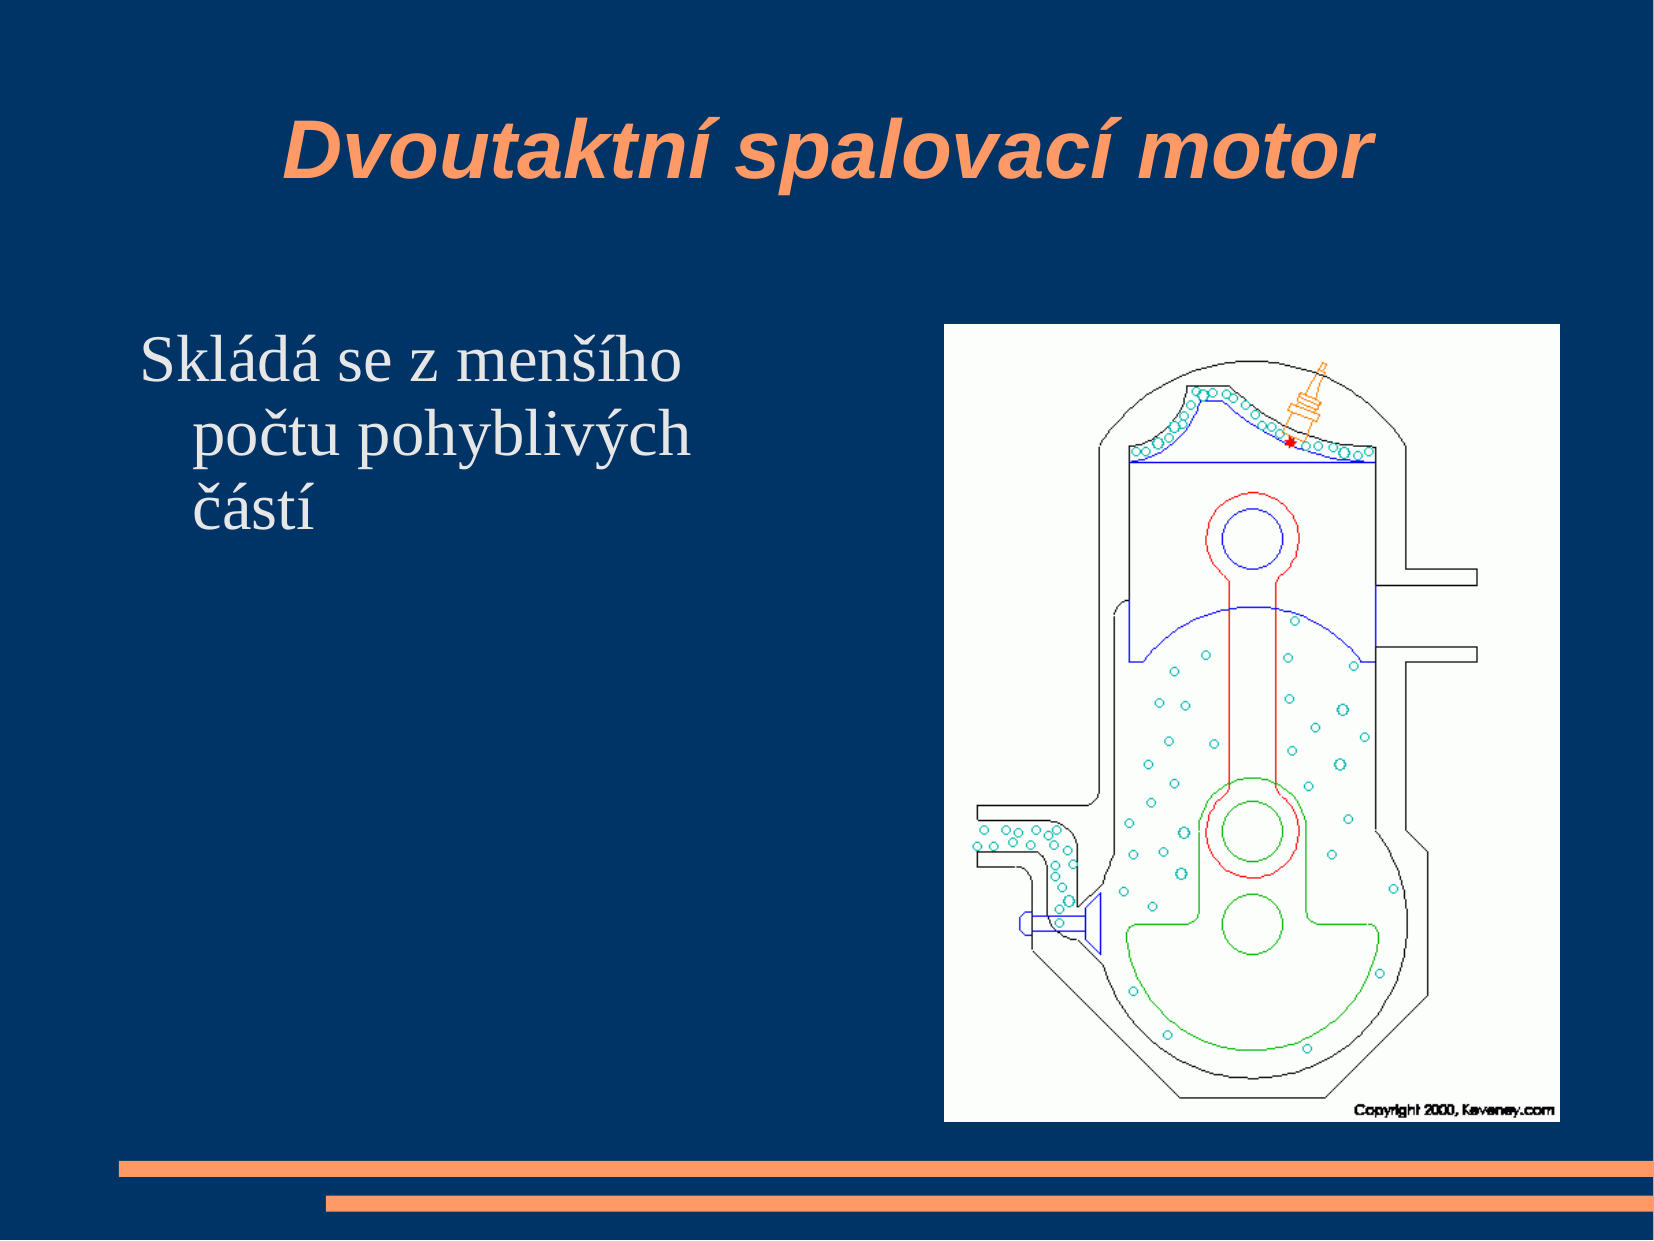

# Dvoutaktní spalovací motor
Skládá se z menšího počtu pohyblivých částí